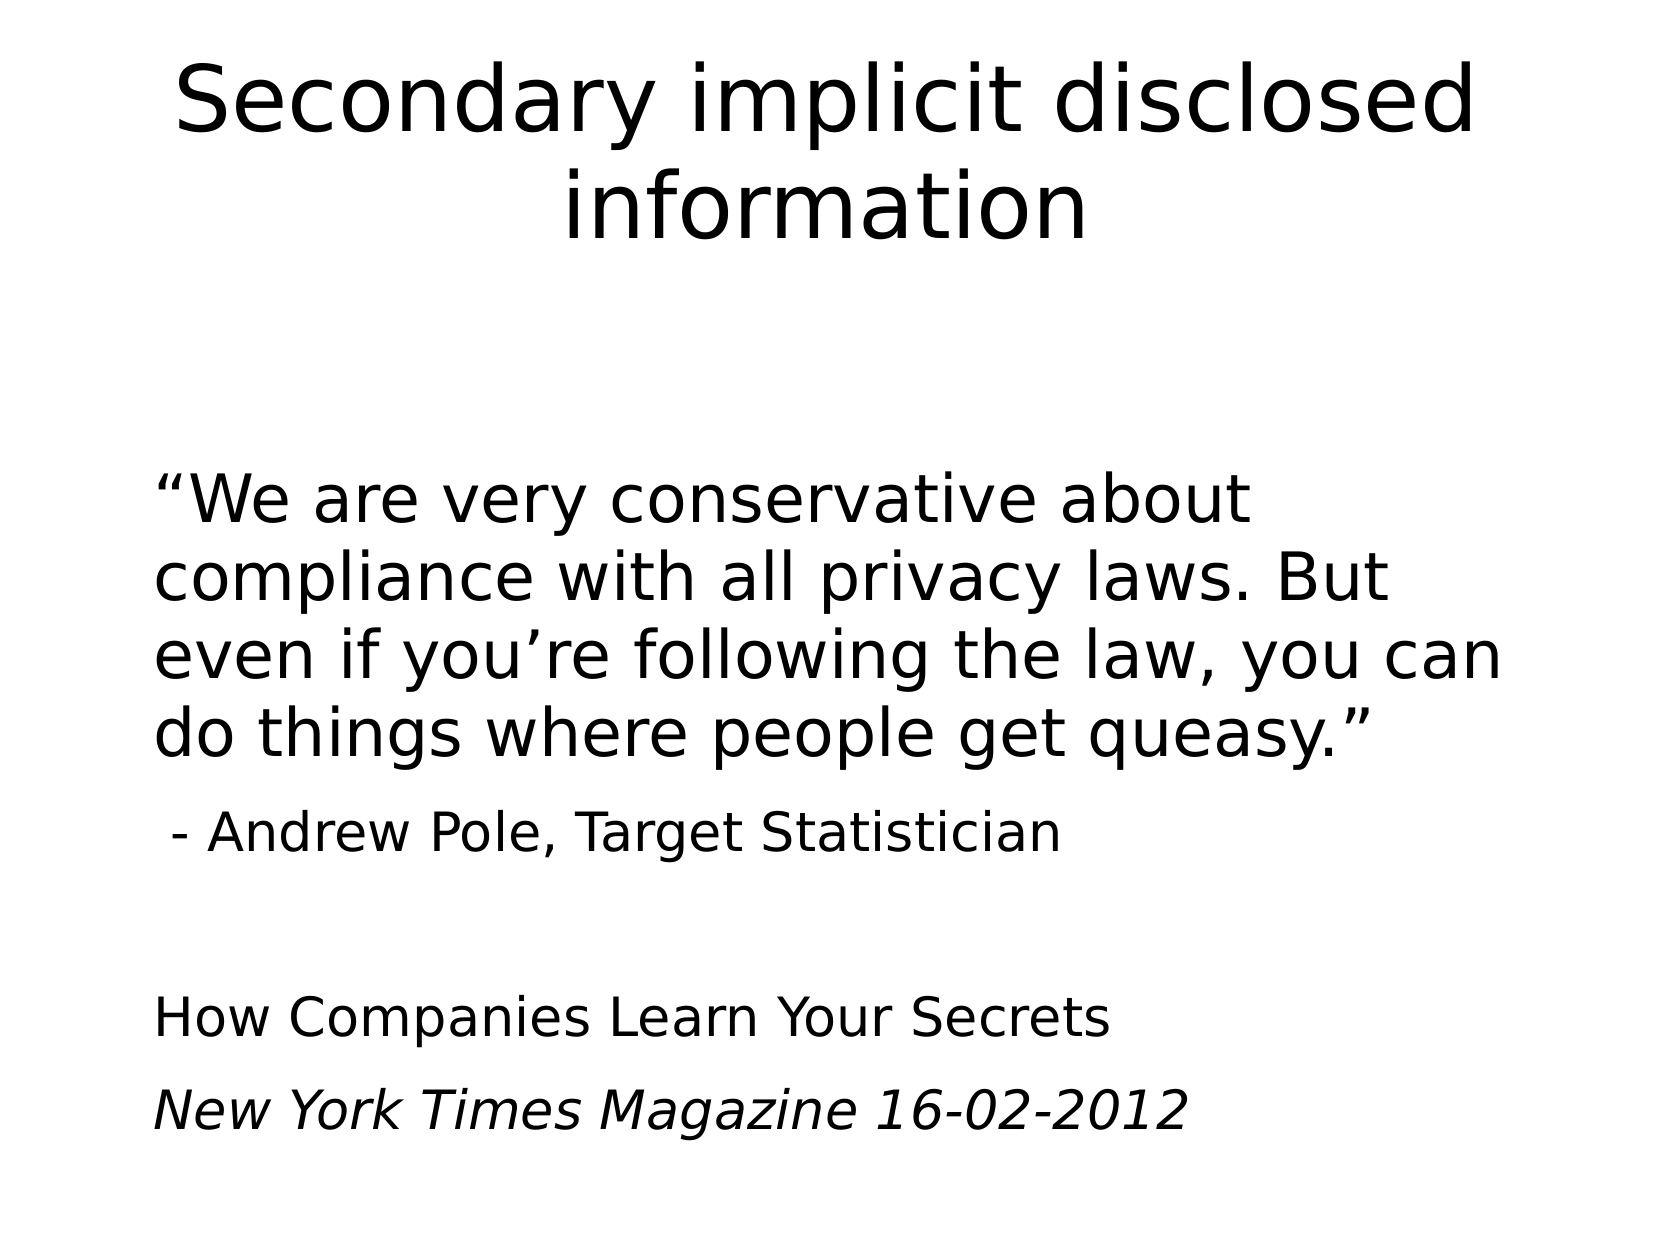

# Secondary implicit disclosed information
“We are very conservative about compliance with all privacy laws. But even if you’re following the law, you can do things where people get queasy.”
 - Andrew Pole, Target Statistician
How Companies Learn Your Secrets
New York Times Magazine 16-02-2012